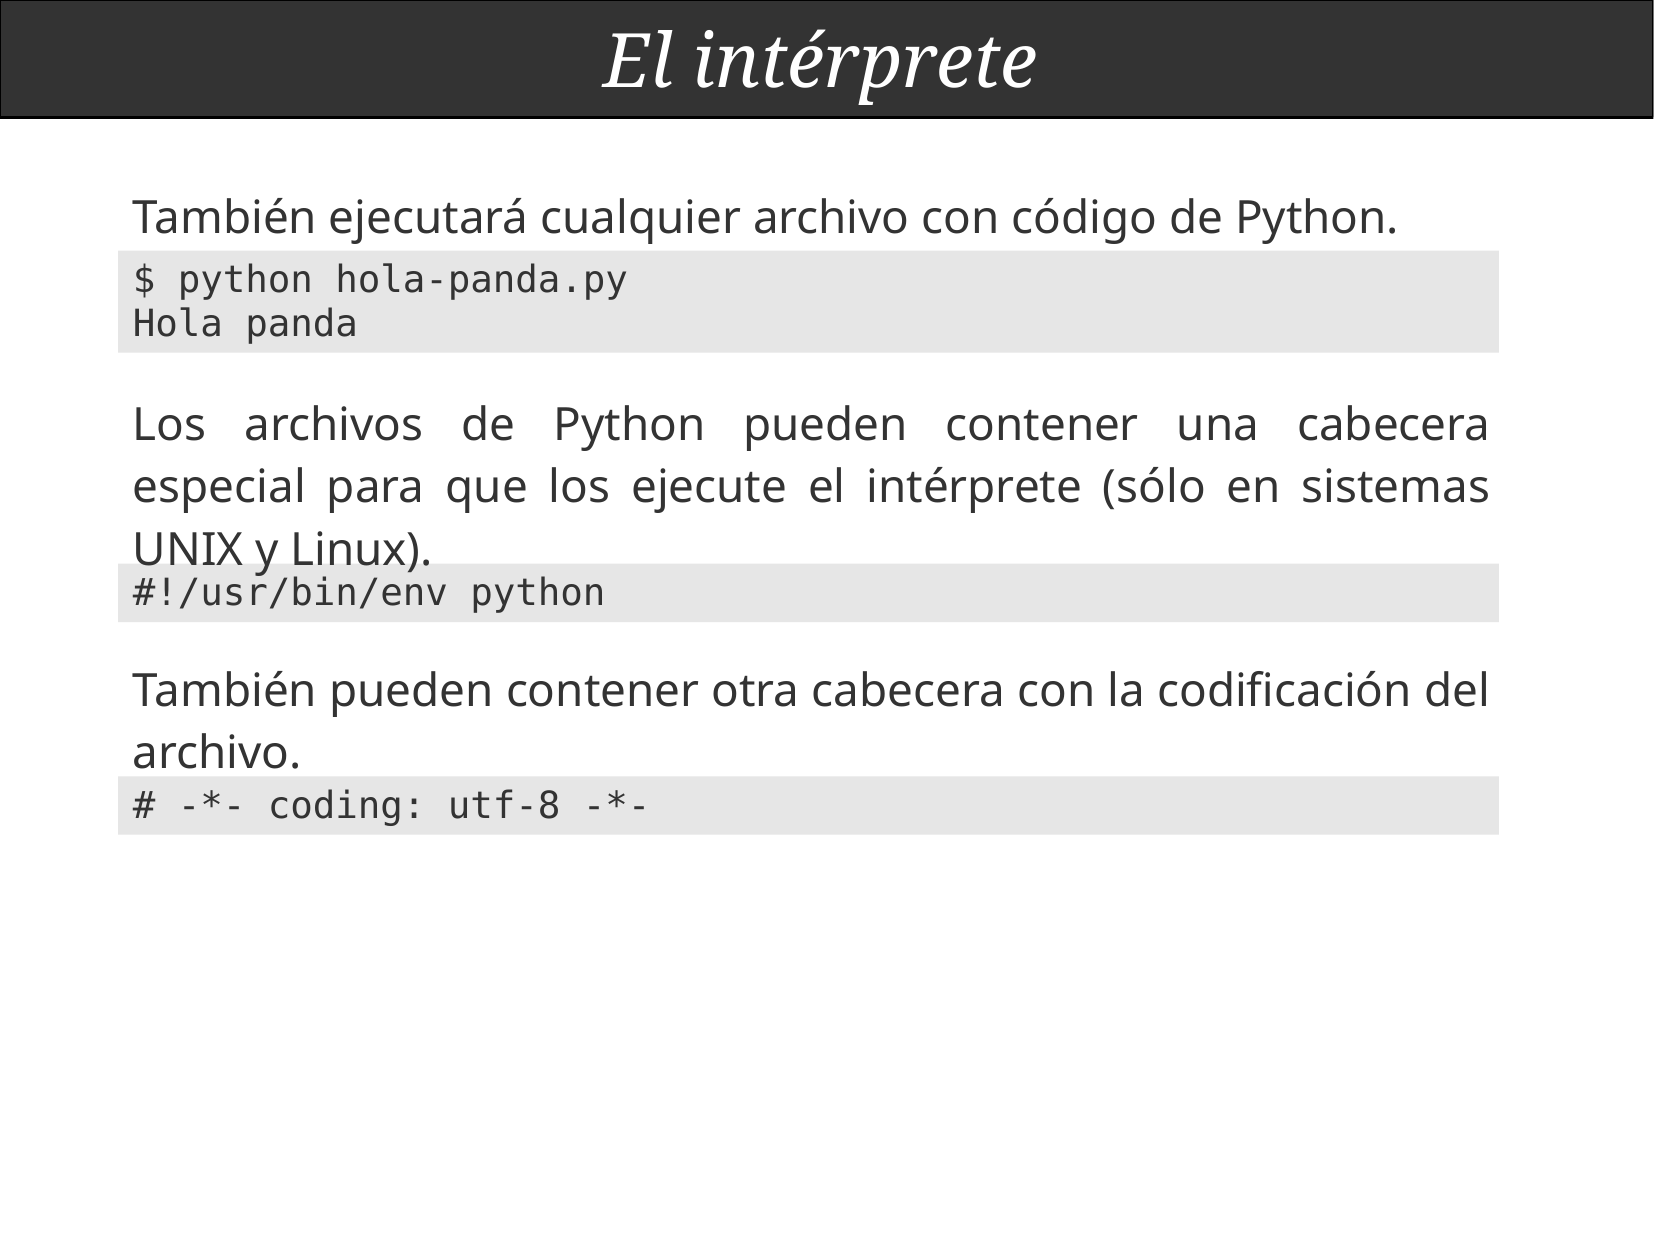

El intérprete
También ejecutará cualquier archivo con código de Python.
$ python hola-panda.py
Hola panda
Los archivos de Python pueden contener una cabecera especial para que los ejecute el intérprete (sólo en sistemas UNIX y Linux).
#!/usr/bin/env python
También pueden contener otra cabecera con la codificación del archivo.
# -*- coding: utf-8 -*-